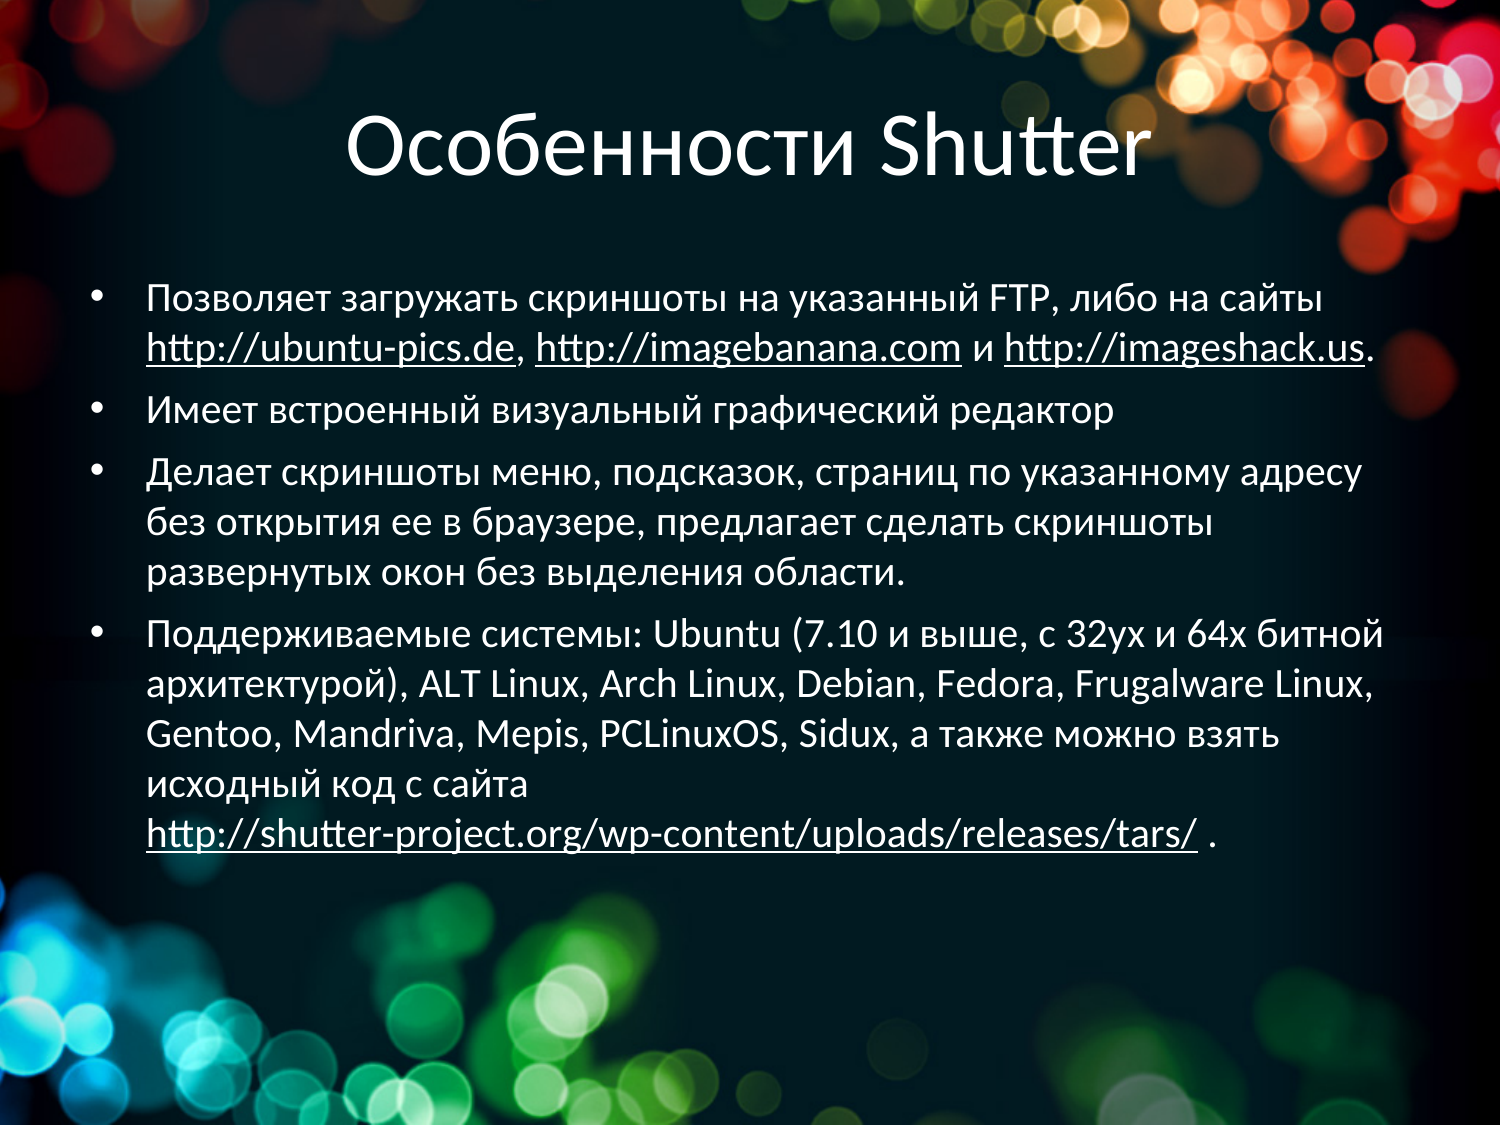

Особенности Shutter
Позволяет загружать скриншоты на указанный FTP, либо на сайты http://ubuntu-pics.de, http://imagebanana.com и http://imageshack.us.
Имеет встроенный визуальный графический редактор
Делает скриншоты меню, подсказок, страниц по указанному адресу без открытия ее в браузере, предлагает сделать скриншоты развернутых окон без выделения области.
Поддерживаемые системы: Ubuntu (7.10 и выше, с 32ух и 64х битной архитектурой), ALT Linux, Arch Linux, Debian, Fedora, Frugalware Linux, Gentoo, Mandriva, Mepis, PCLinuxOS, Sidux, а также можно взять исходный код с сайта http://shutter-project.org/wp-content/uploads/releases/tars/ .